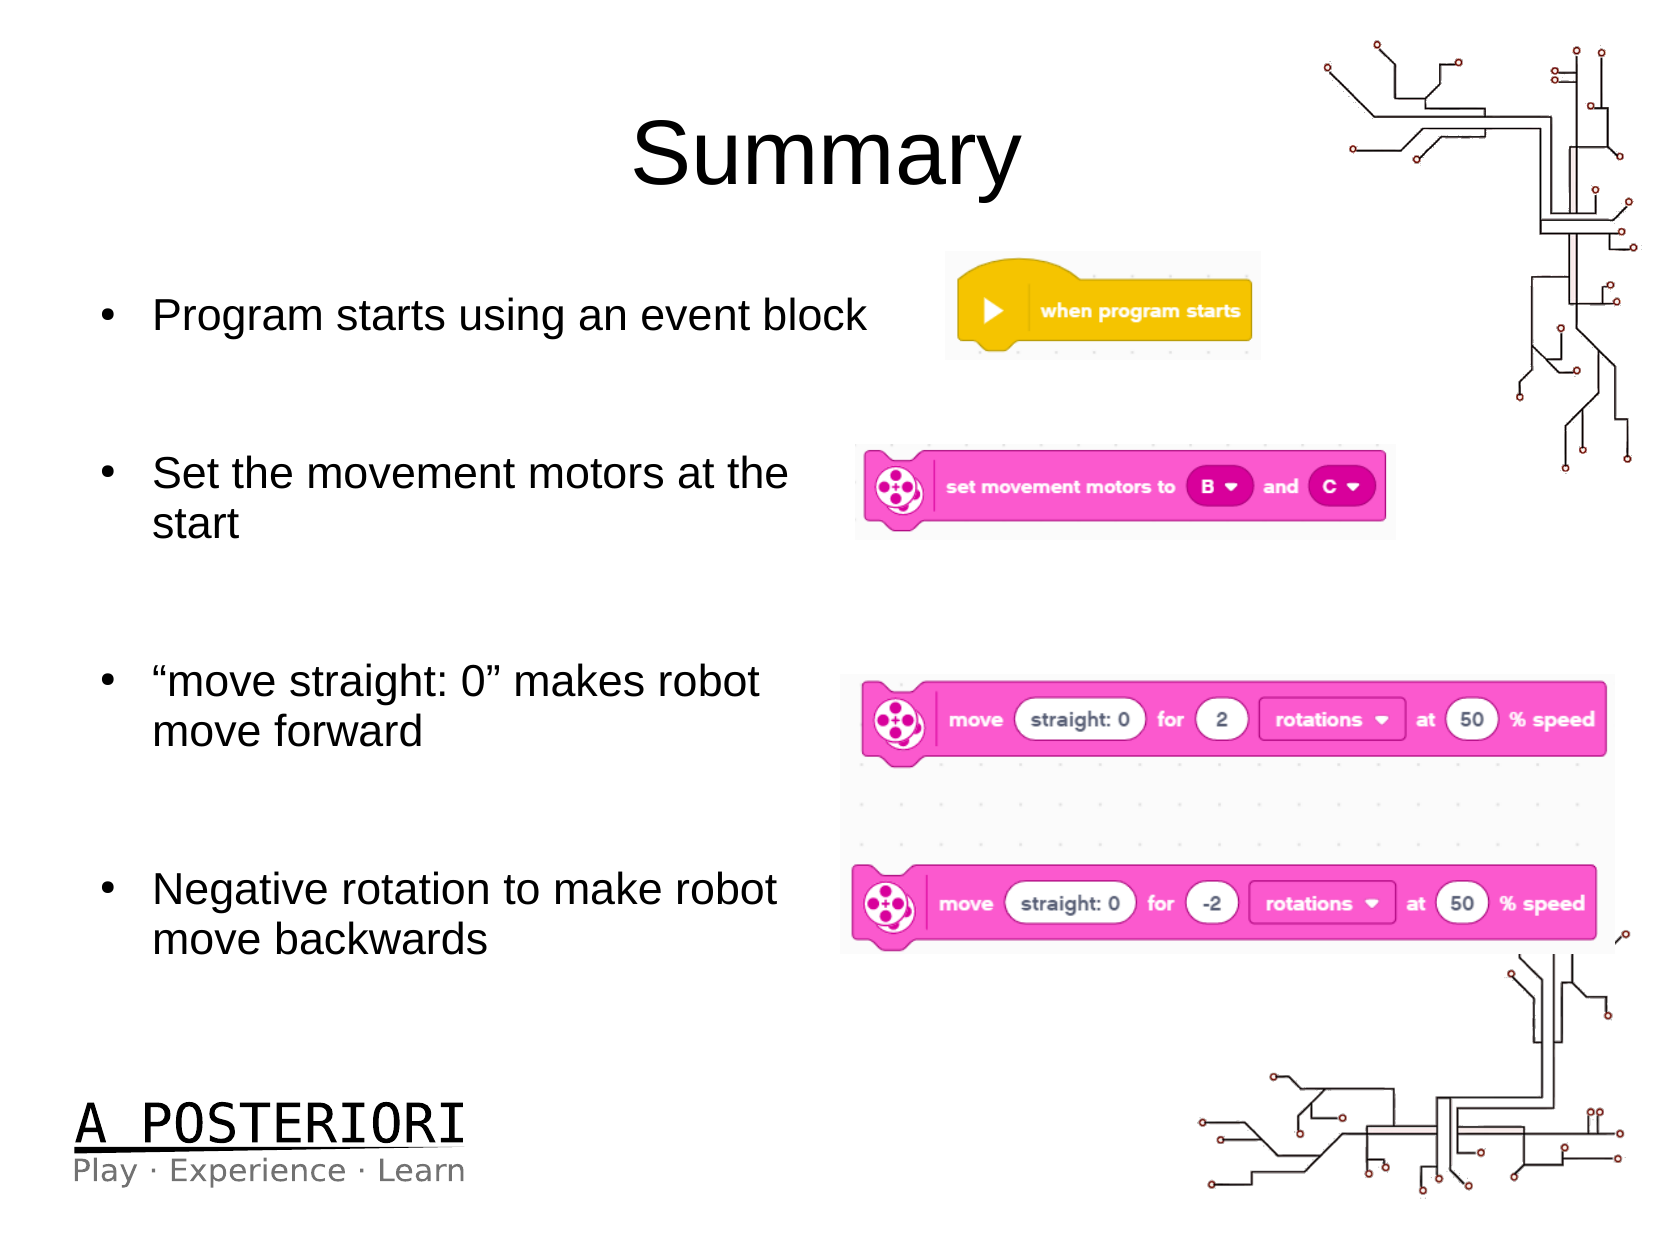

# Summary
Program starts using an event block
Set the movement motors at the start
“move straight: 0” makes robot move forward
Negative rotation to make robot move backwards